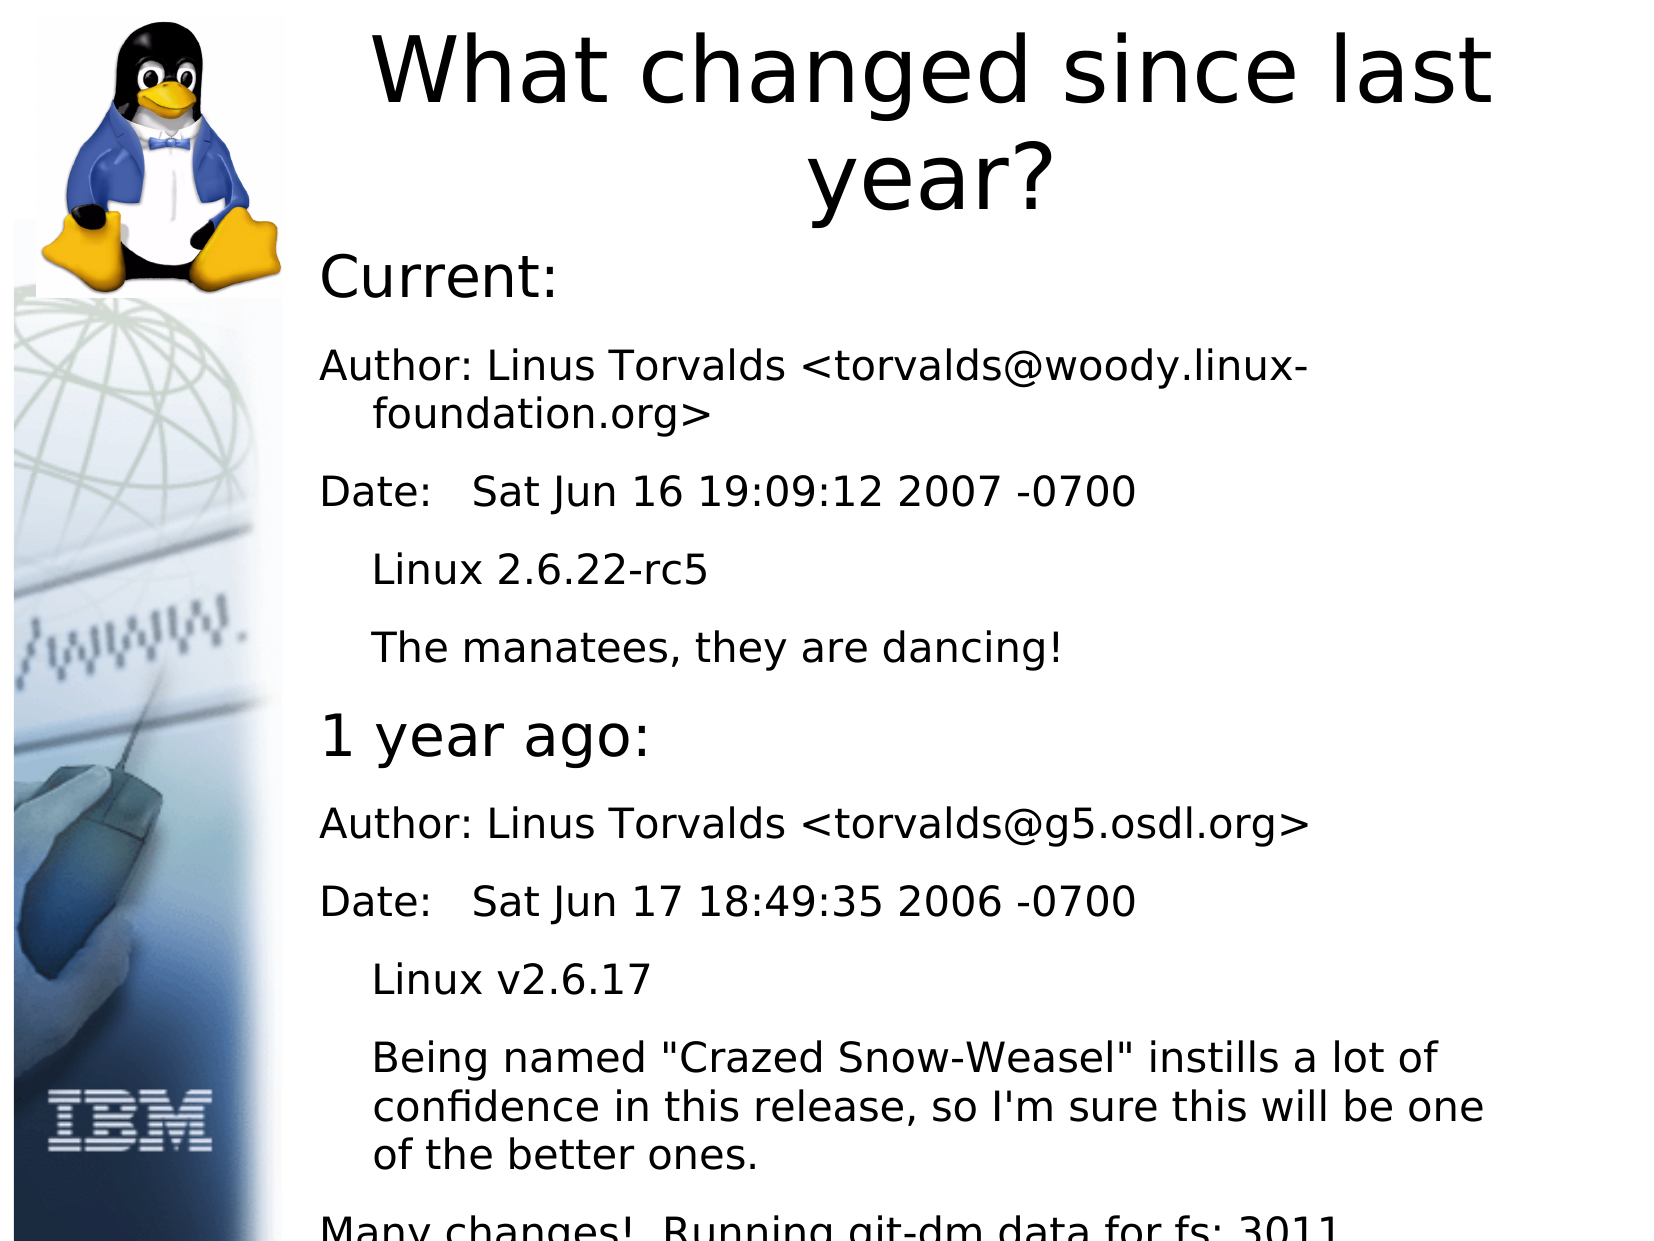

# What changed since last year?
Current:
Author: Linus Torvalds <torvalds@woody.linux-foundation.org>
Date: Sat Jun 16 19:09:12 2007 -0700
 Linux 2.6.22-rc5
 The manatees, they are dancing!
1 year ago:
Author: Linus Torvalds <torvalds@g5.osdl.org>
Date: Sat Jun 17 18:49:35 2006 -0700
 Linux v2.6.17
 Being named "Crazed Snow-Weasel" instills a lot of confidence in this release, so I'm sure this will be one of the better ones.
Many changes! Running git-dm data for fs: 3011 changesets from 364 developers. A total of 186350 lines added.